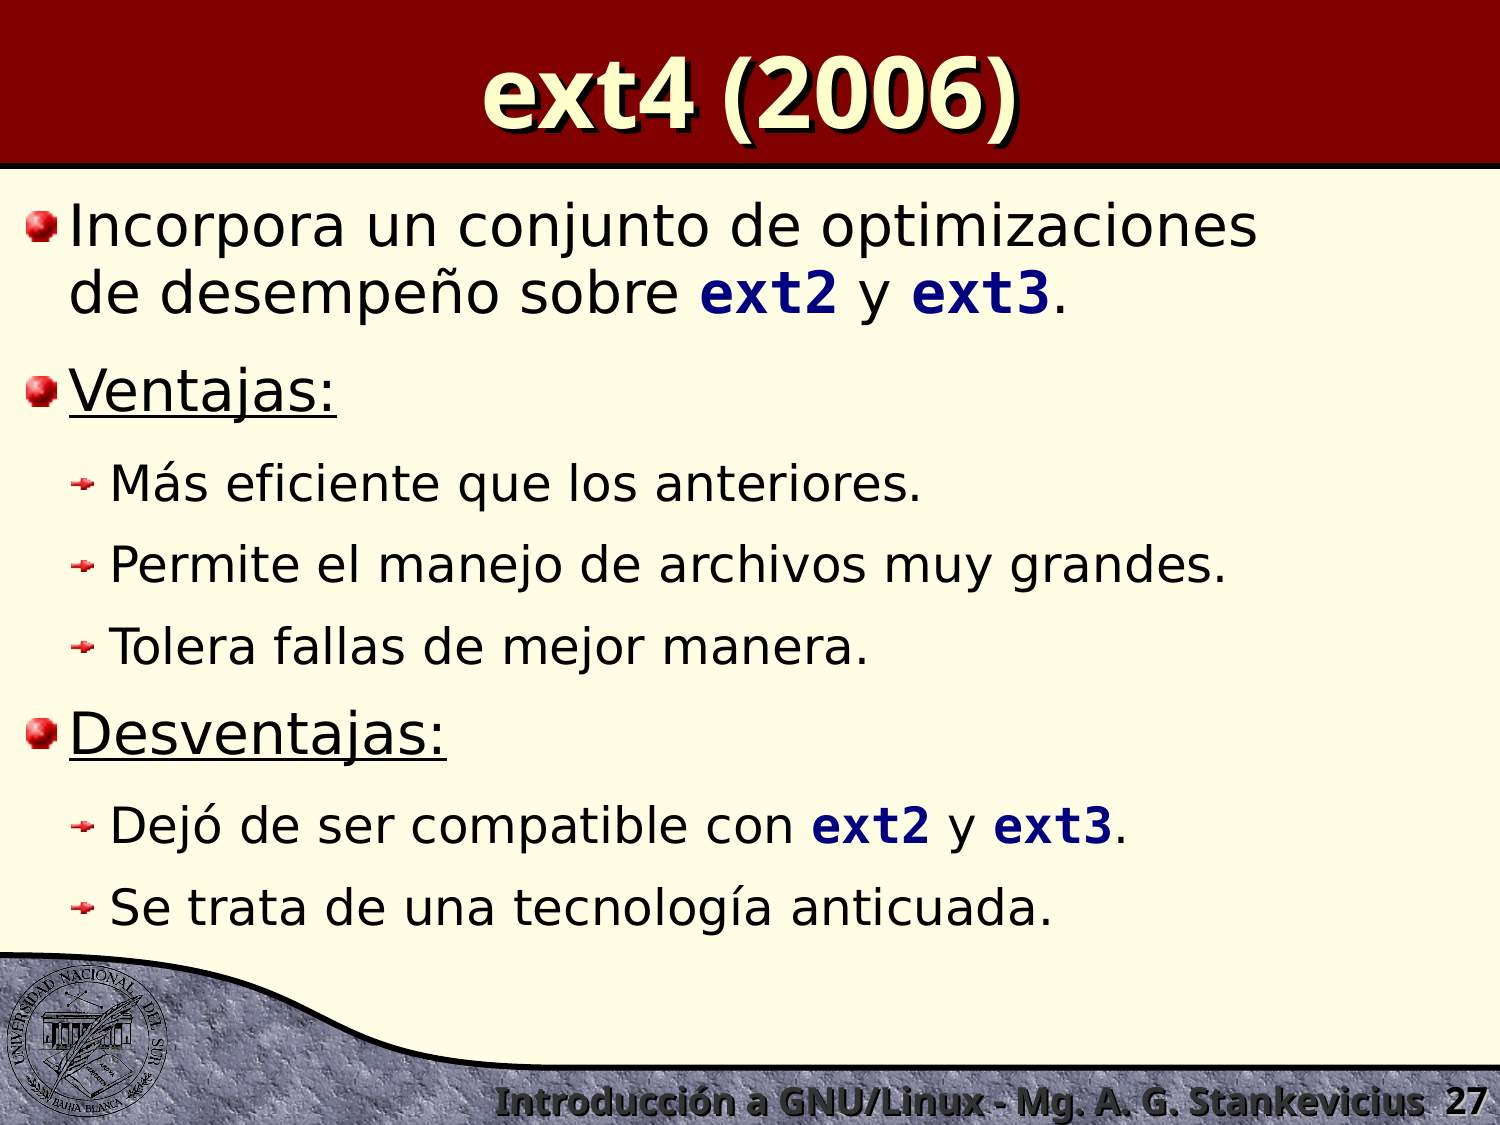

# ext4 (2006)
Incorpora un conjunto de optimizaciones
de desempeño sobre ext2 y ext3.
Ventajas:
Más eficiente que los anteriores.
Permite el manejo de archivos muy grandes.
Tolera fallas de mejor manera.
Desventajas:
Dejó de ser compatible con ext2 y ext3.
Se trata de una tecnología anticuada.
27